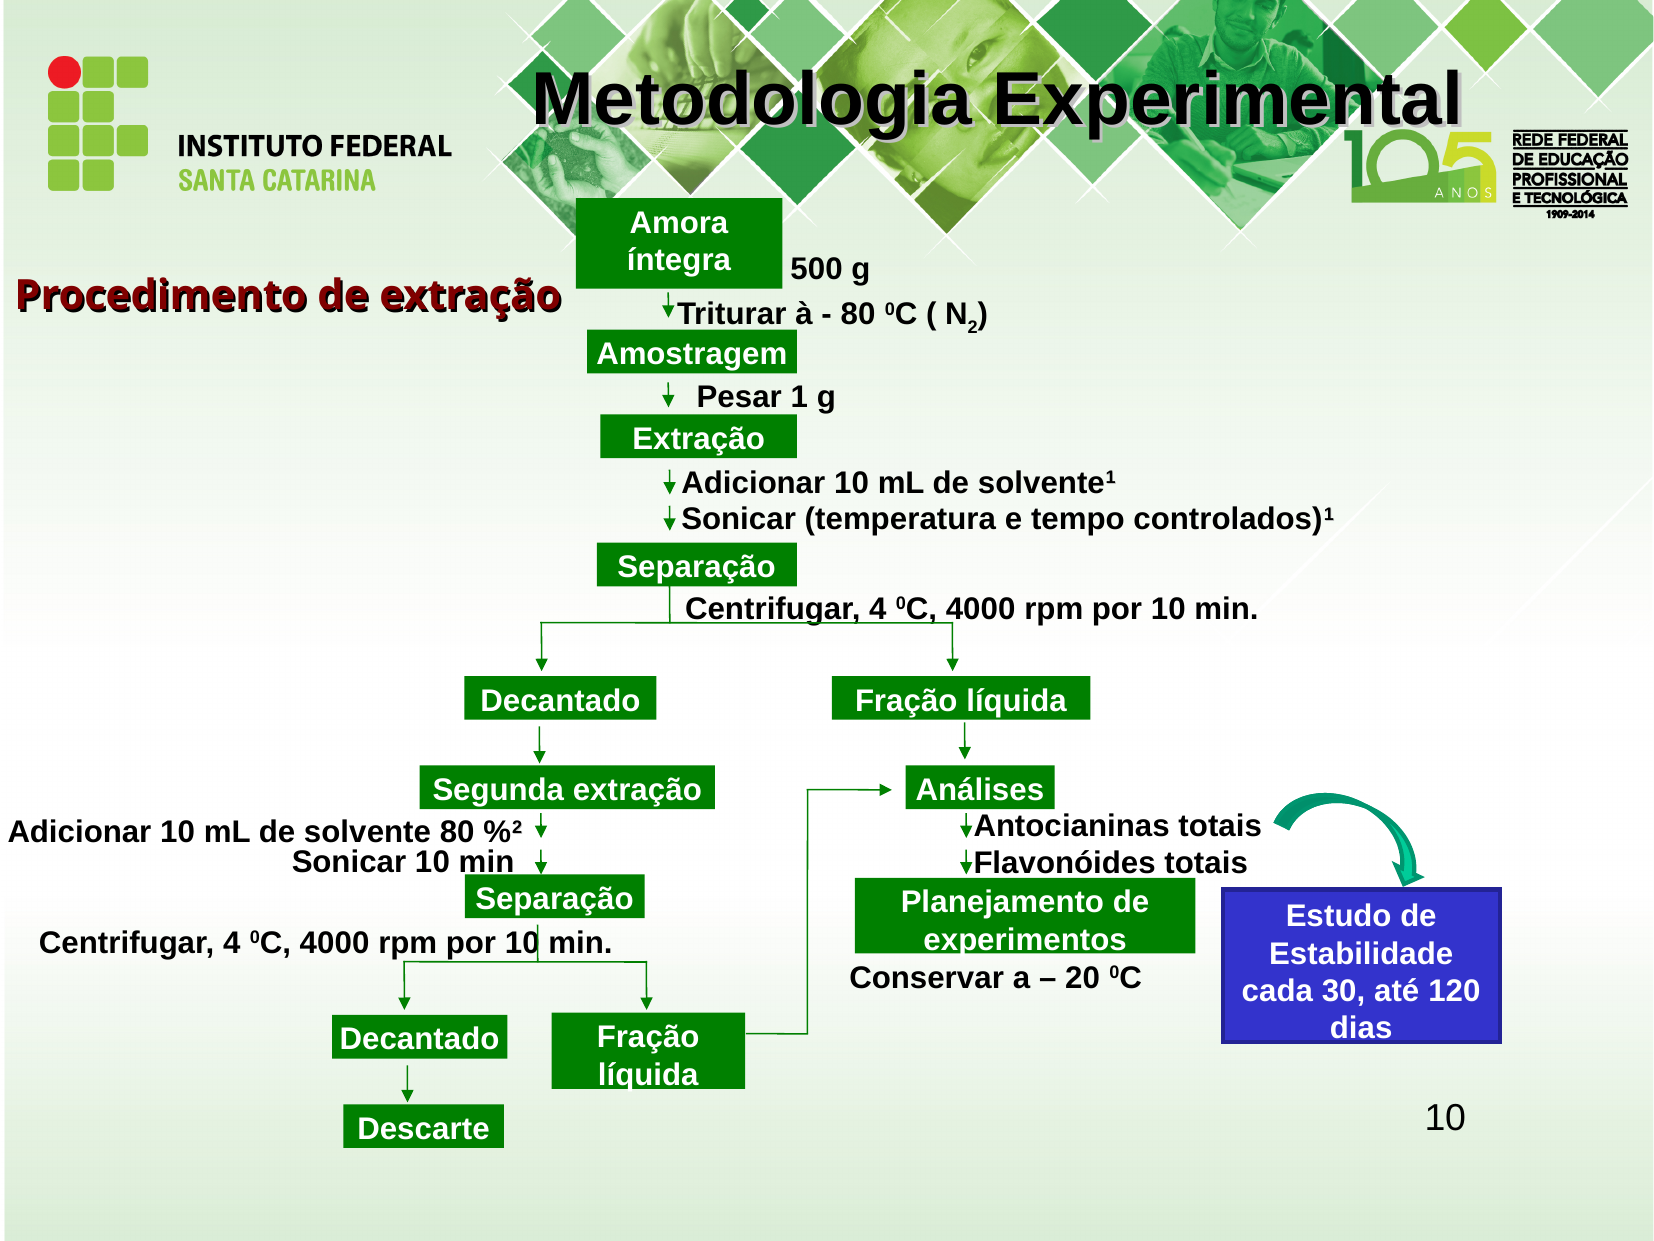

Metodologia Experimental
Amora íntegra
500 g
Procedimento de extração
Triturar à - 80 0C ( N2)
Amostragem
Pesar 1 g
Extração
Adicionar 10 mL de solvente1
Sonicar (temperatura e tempo controlados)1
Separação
Centrifugar, 4 0C, 4000 rpm por 10 min.
Decantado
Fração líquida
Segunda extração
Análises
Antocianinas totais
Flavonóides totais
Adicionar 10 mL de solvente 80 %2
Sonicar 10 min
Separação
Planejamento de experimentos
Estudo de Estabilidade
cada 30, até 120 dias
Centrifugar, 4 0C, 4000 rpm por 10 min.
Conservar a – 20 0C
Fração líquida
Decantado
Descarte